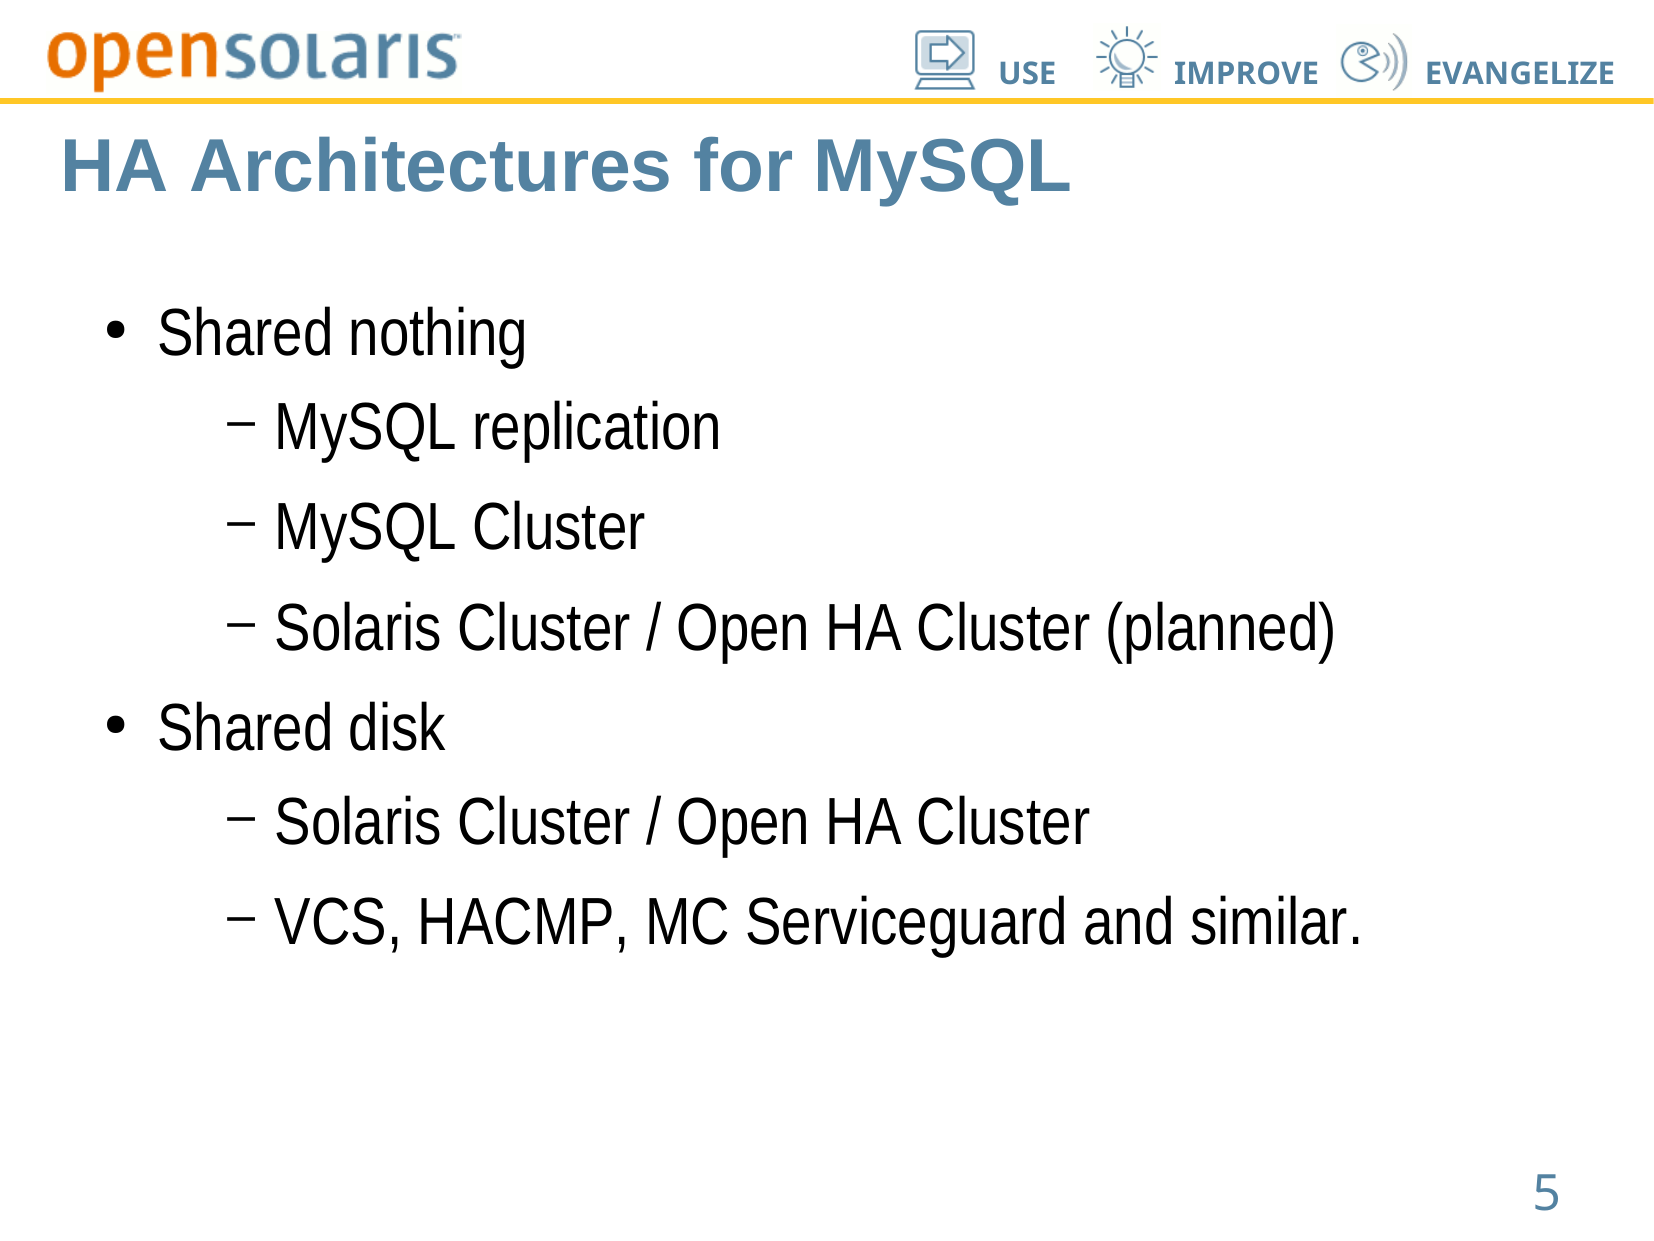

# HA Architectures for MySQL
Shared nothing
MySQL replication
MySQL Cluster
Solaris Cluster / Open HA Cluster (planned)
Shared disk
Solaris Cluster / Open HA Cluster
VCS, HACMP, MC Serviceguard and similar.